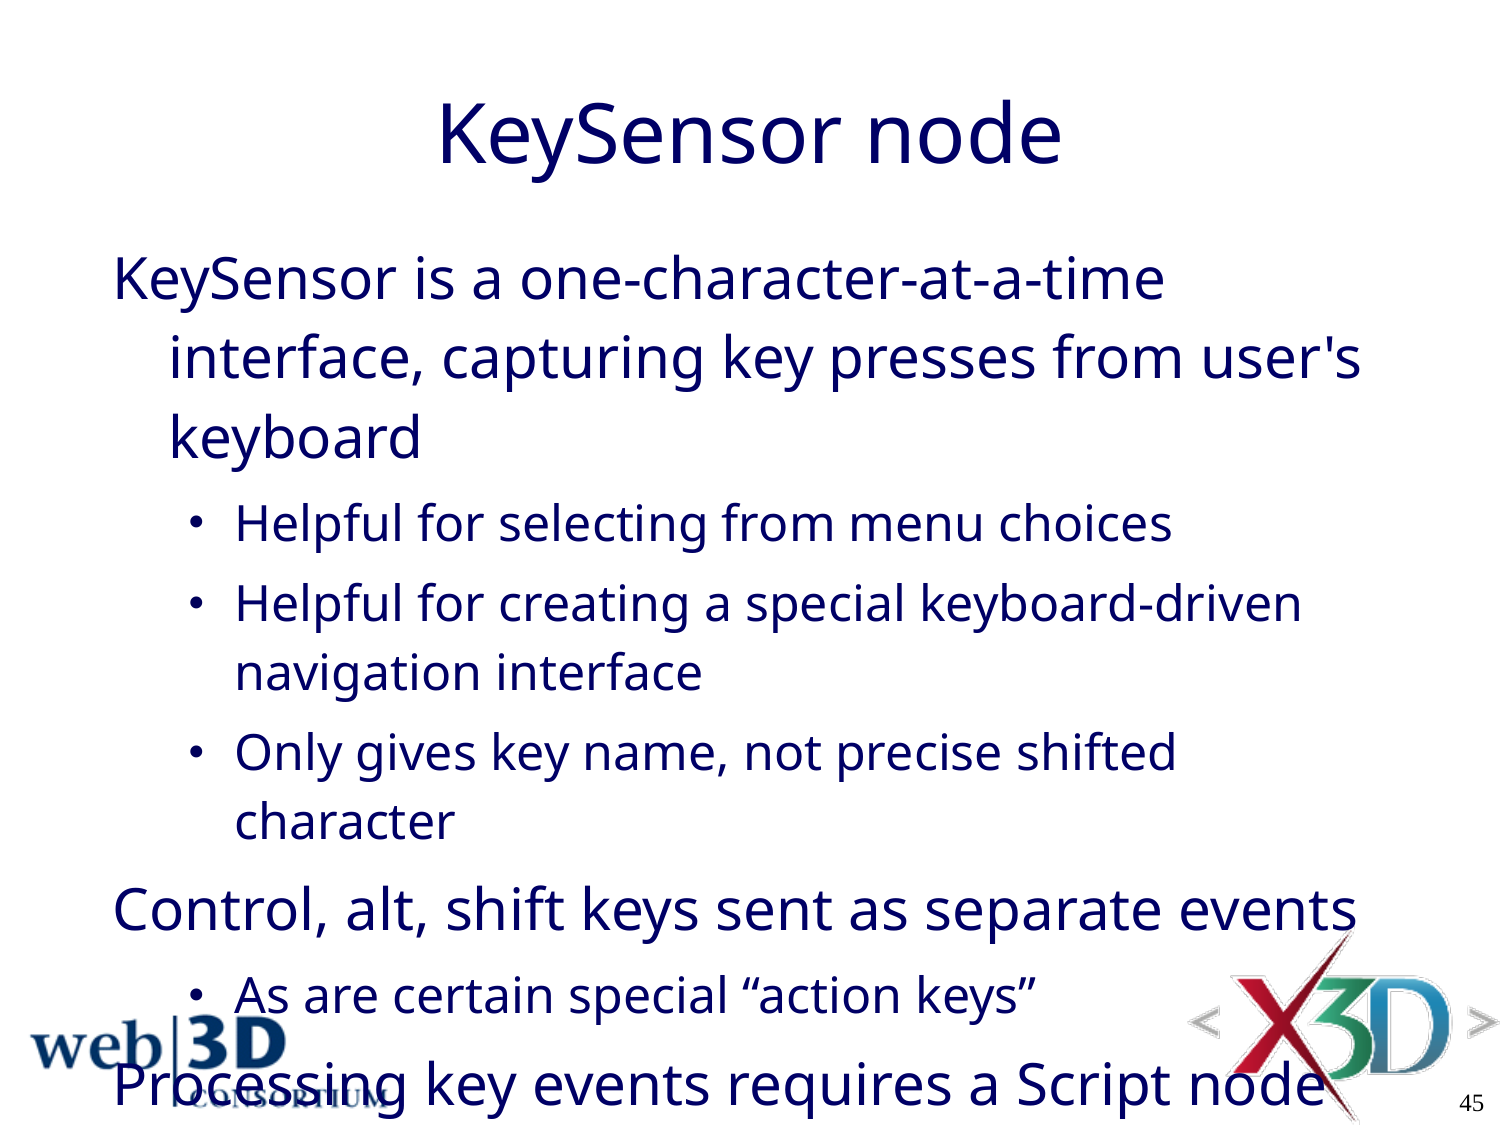

# KeySensor node
KeySensor is a one-character-at-a-time interface, capturing key presses from user's keyboard
Helpful for selecting from menu choices
Helpful for creating a special keyboard-driven navigation interface
Only gives key name, not precise shifted character
Control, alt, shift keys sent as separate events
As are certain special “action keys”
Processing key events requires a Script node
Covered in Chapter 9, Event Utilities and Scripting